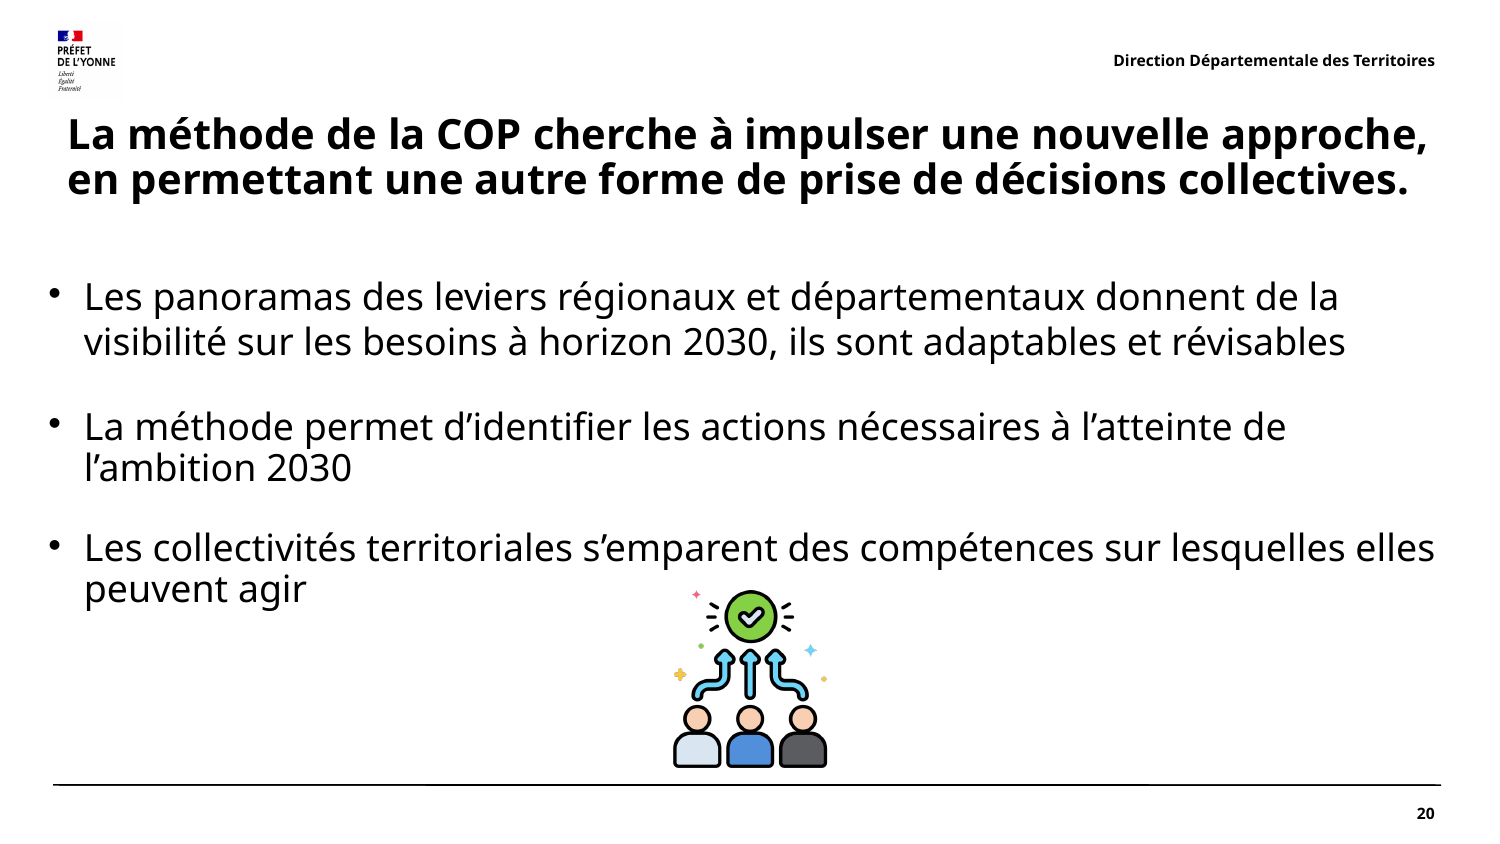

Direction Départementale des Territoires
La méthode de la COP cherche à impulser une nouvelle approche, en permettant une autre forme de prise de décisions collectives.
Les panoramas des leviers régionaux et départementaux donnent de la visibilité sur les besoins à horizon 2030, ils sont adaptables et révisables
La méthode permet d’identifier les actions nécessaires à l’atteinte de l’ambition 2030
Les collectivités territoriales s’emparent des compétences sur lesquelles elles peuvent agir
20